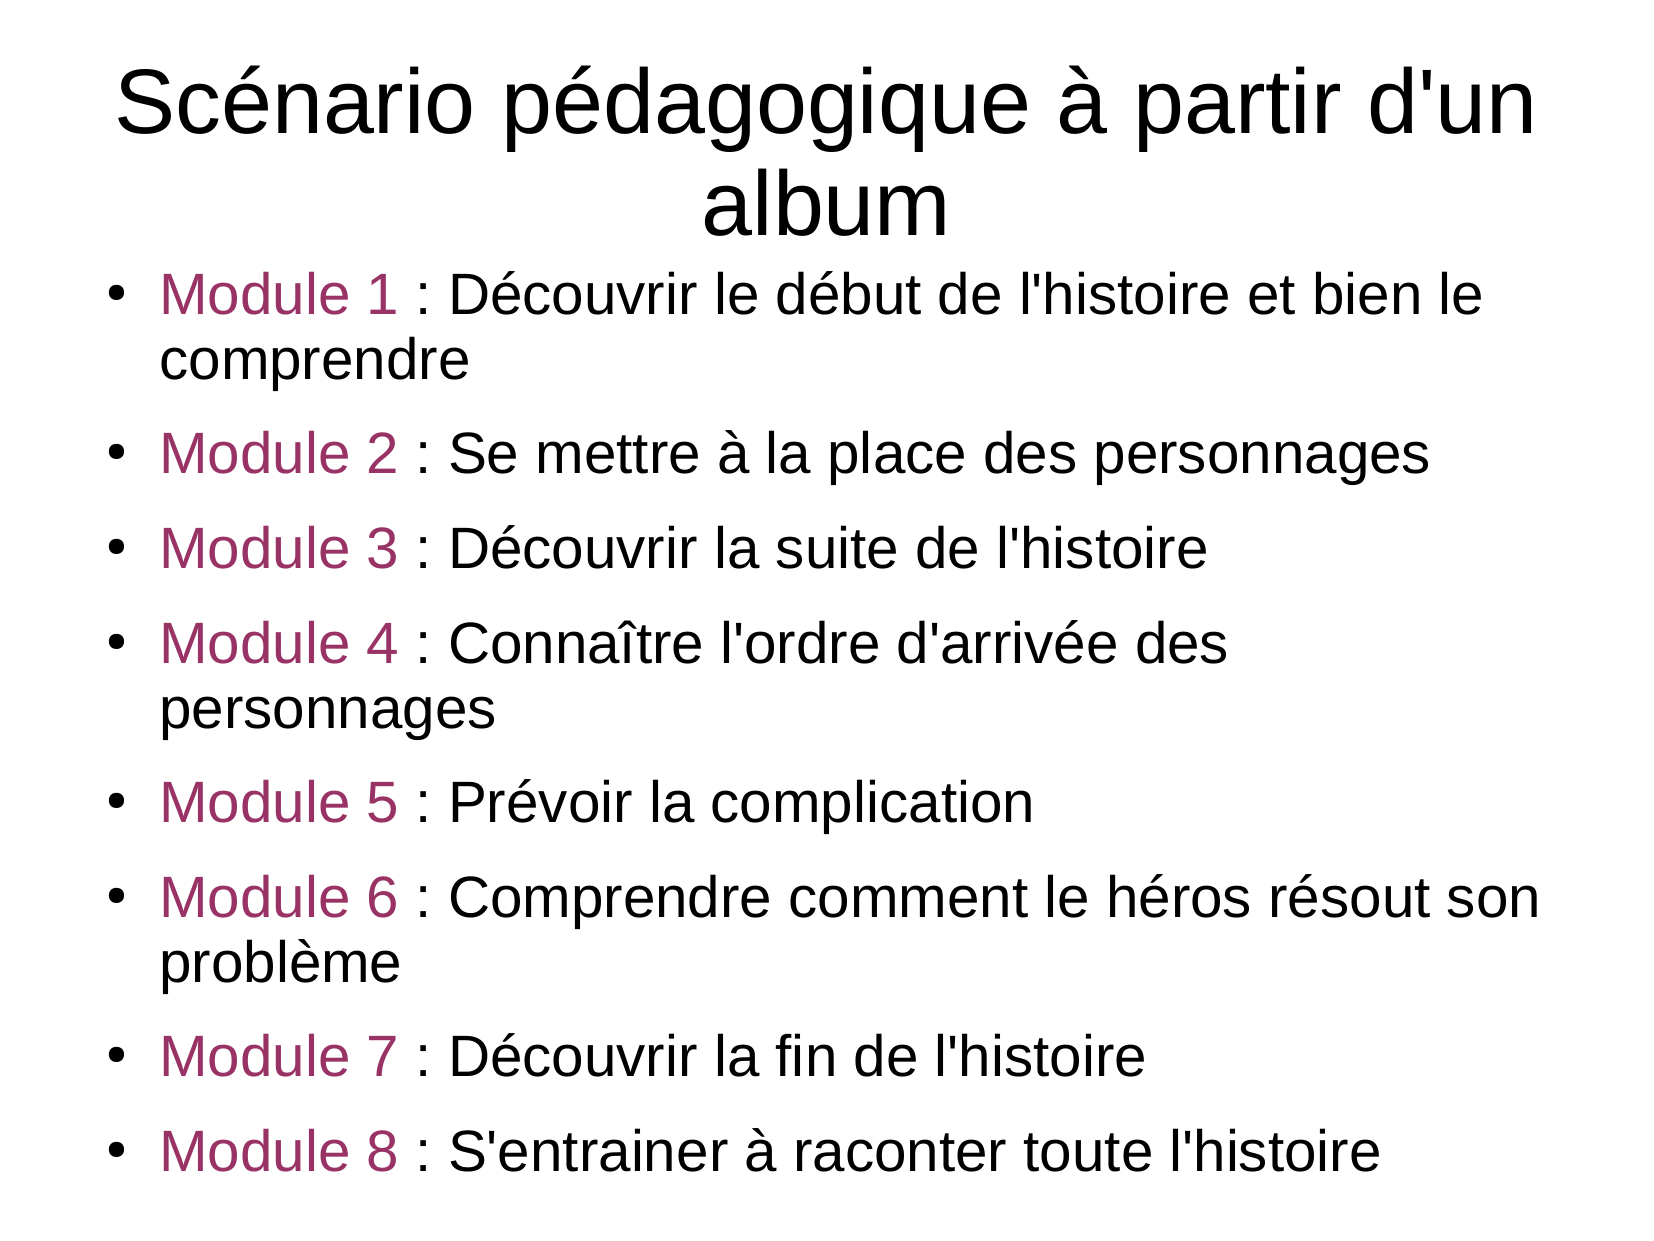

# Scénario pédagogique à partir d'un album
Module 1 : Découvrir le début de l'histoire et bien le comprendre
Module 2 : Se mettre à la place des personnages
Module 3 : Découvrir la suite de l'histoire
Module 4 : Connaître l'ordre d'arrivée des personnages
Module 5 : Prévoir la complication
Module 6 : Comprendre comment le héros résout son problème
Module 7 : Découvrir la fin de l'histoire
Module 8 : S'entrainer à raconter toute l'histoire